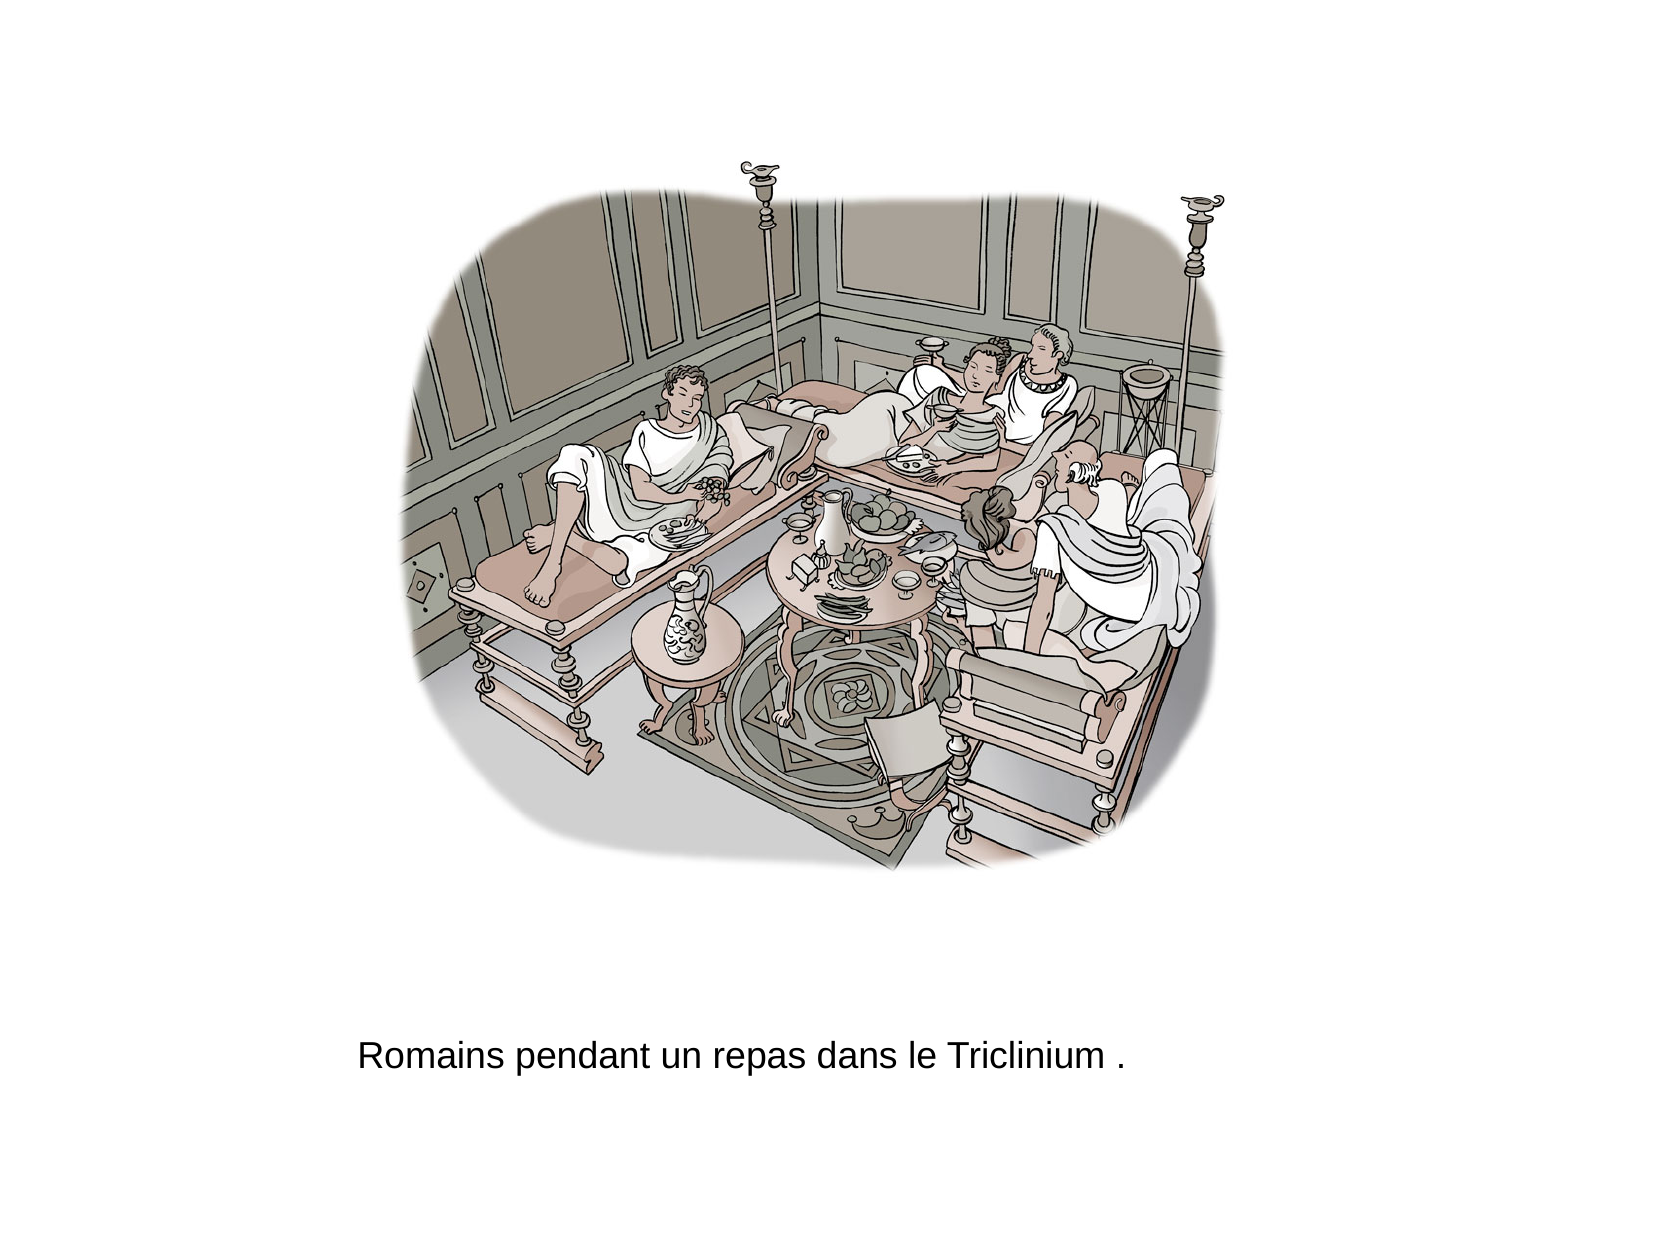

Romains pendant un repas dans le Triclinium .